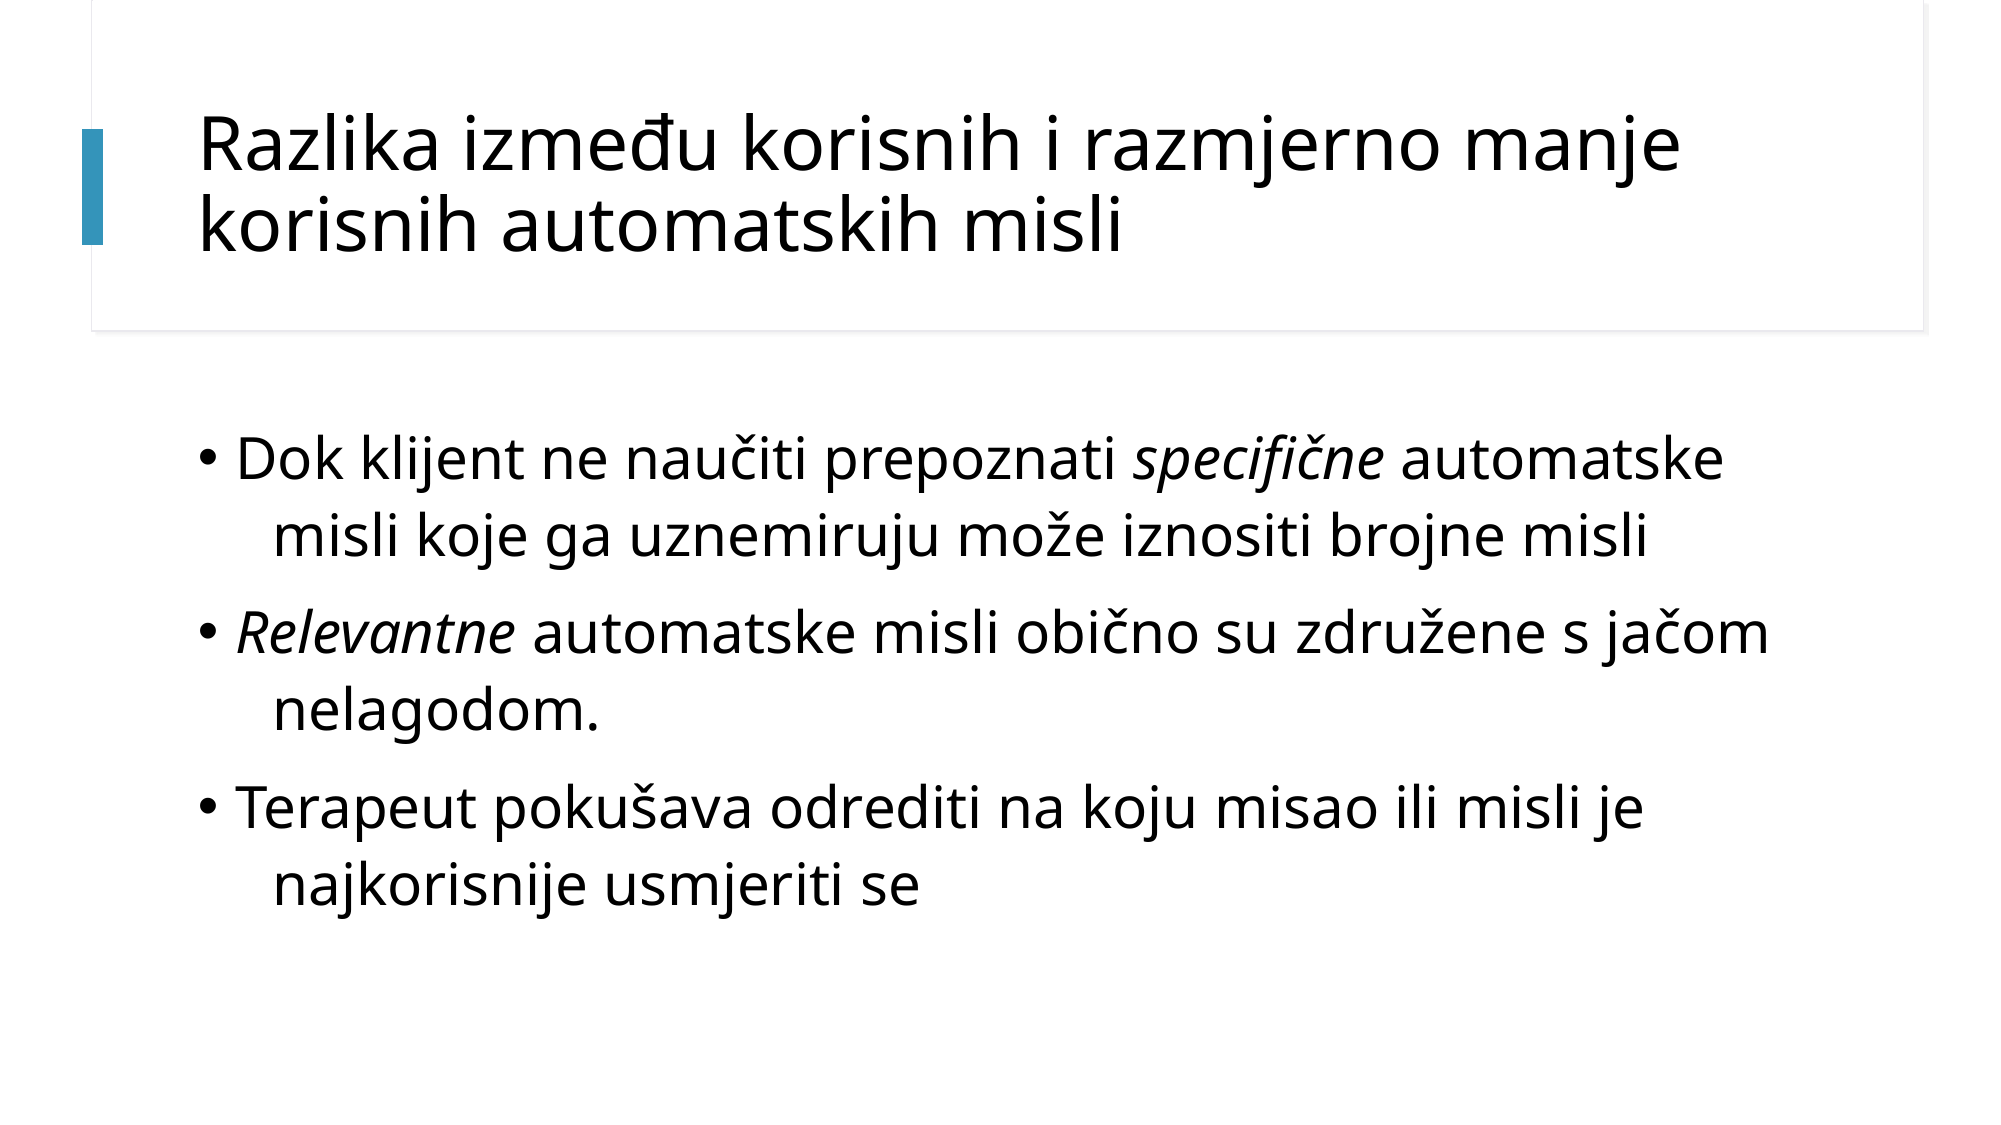

# Razlika između korisnih i razmjerno manje korisnih automatskih misli
Dok klijent ne naučiti prepoznati specifične automatske misli koje ga uznemiruju može iznositi brojne misli
Relevantne automatske misli obično su združene s jačom nelagodom.
Terapeut pokušava odrediti na koju misao ili misli je najkorisnije usmjeriti se